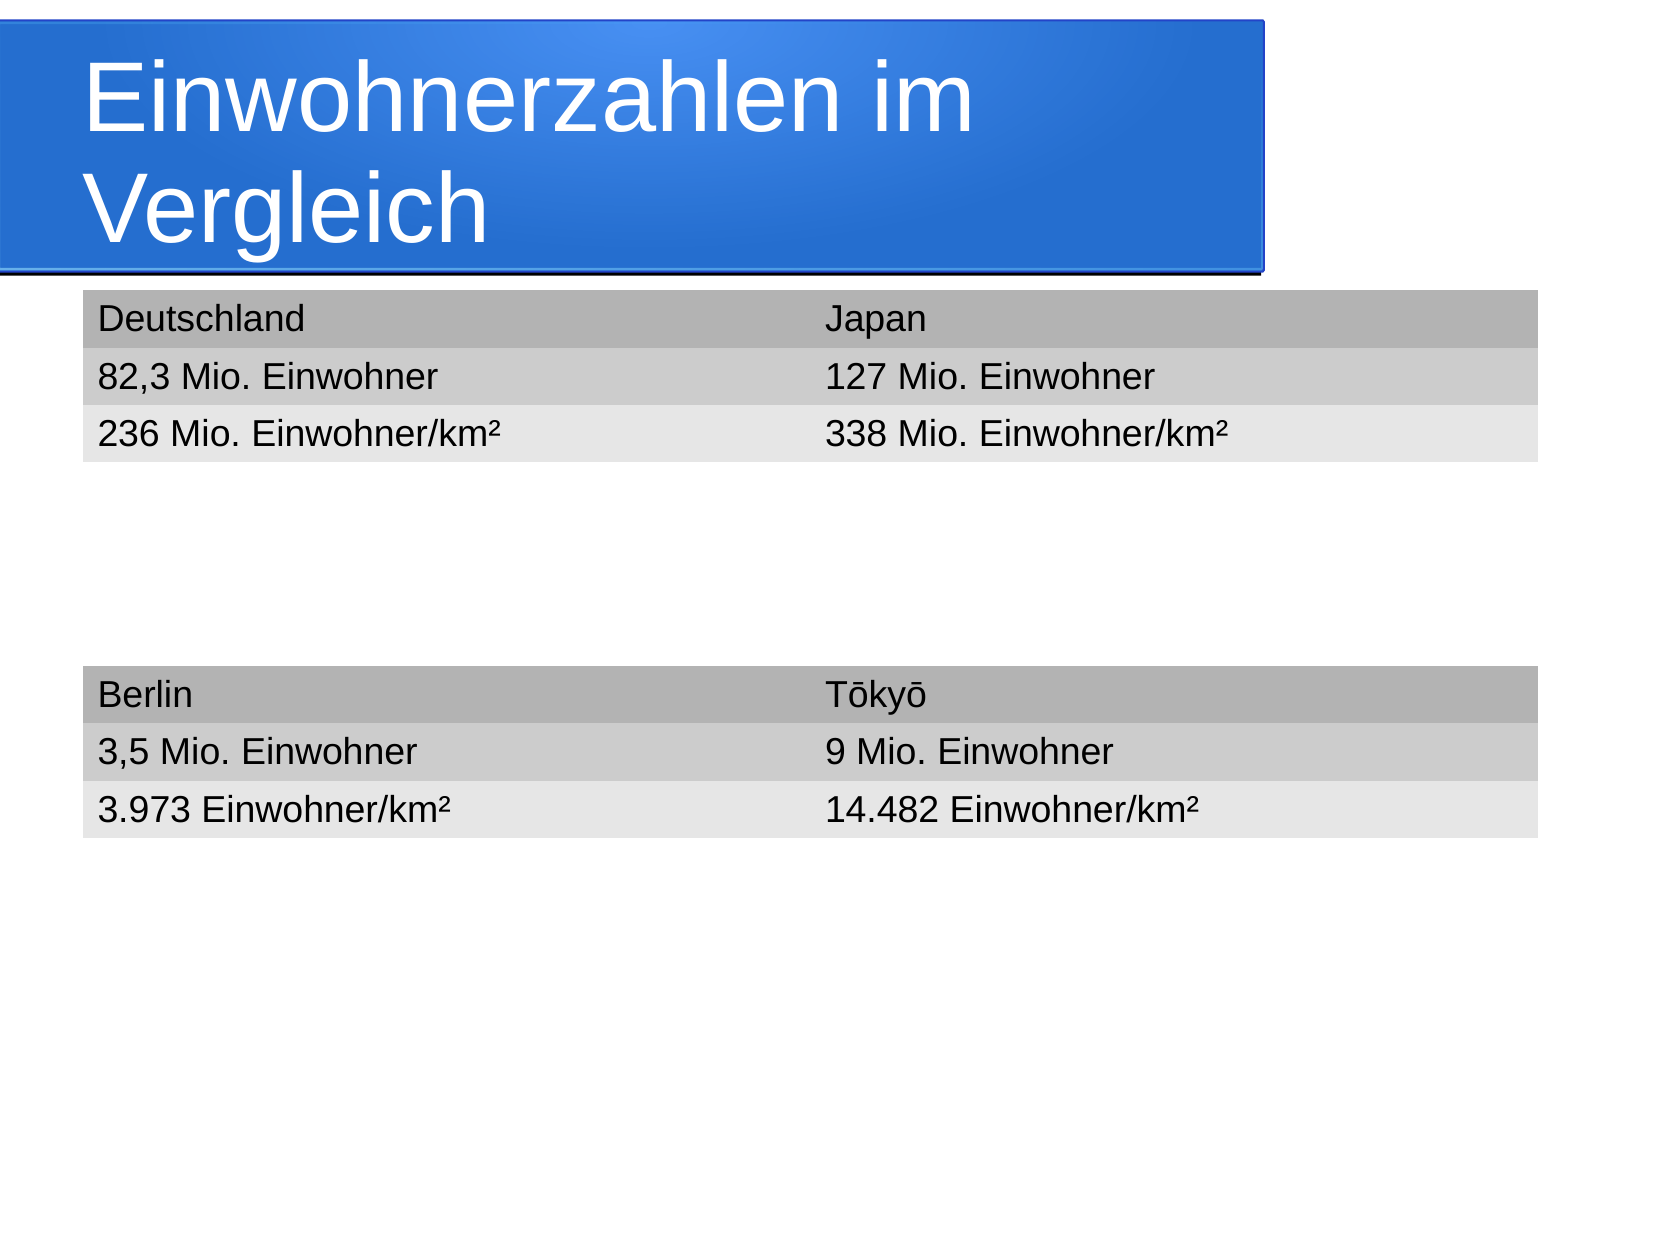

# Einwohnerzahlen im Vergleich
| Deutschland | Japan |
| --- | --- |
| 82,3 Mio. Einwohner | 127 Mio. Einwohner |
| 236 Mio. Einwohner/km² | 338 Mio. Einwohner/km² |
| Berlin | Tōkyō |
| --- | --- |
| 3,5 Mio. Einwohner | 9 Mio. Einwohner |
| 3.973 Einwohner/km² | 14.482 Einwohner/km² |